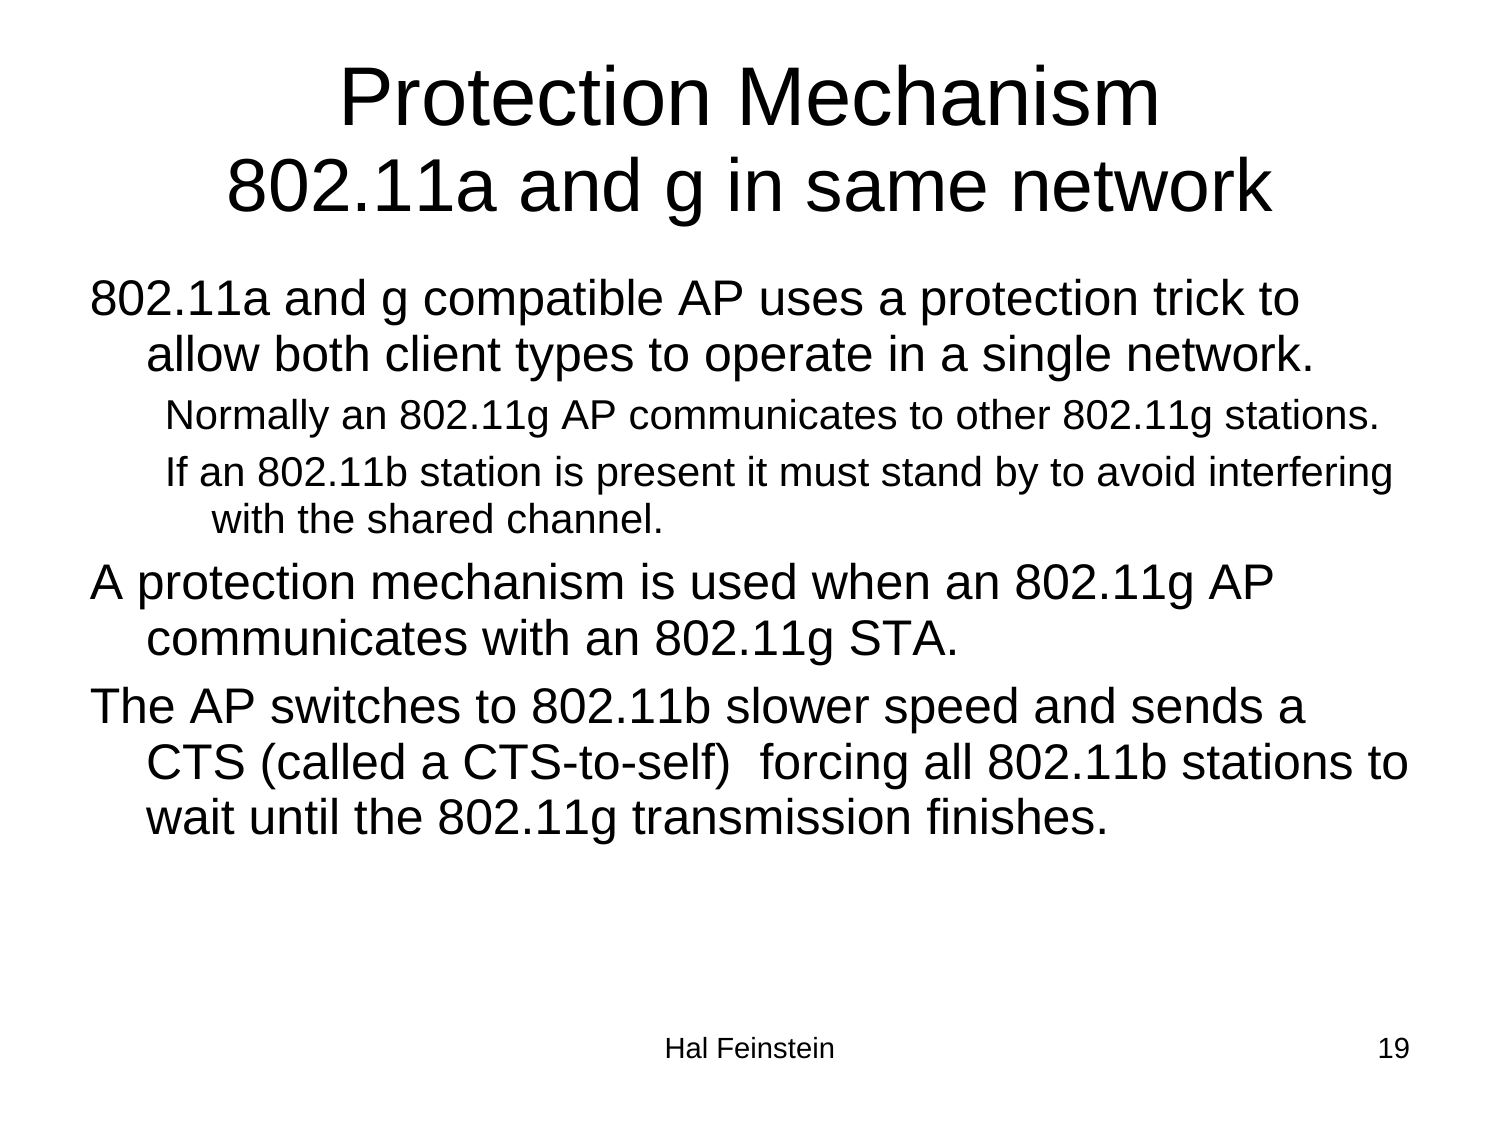

# Protection Mechanism 802.11a and g in same network
802.11a and g compatible AP uses a protection trick to allow both client types to operate in a single network.
Normally an 802.11g AP communicates to other 802.11g stations.
If an 802.11b station is present it must stand by to avoid interfering with the shared channel.
A protection mechanism is used when an 802.11g AP communicates with an 802.11g STA.
The AP switches to 802.11b slower speed and sends a CTS (called a CTS-to-self) forcing all 802.11b stations to wait until the 802.11g transmission finishes.
Hal Feinstein
19